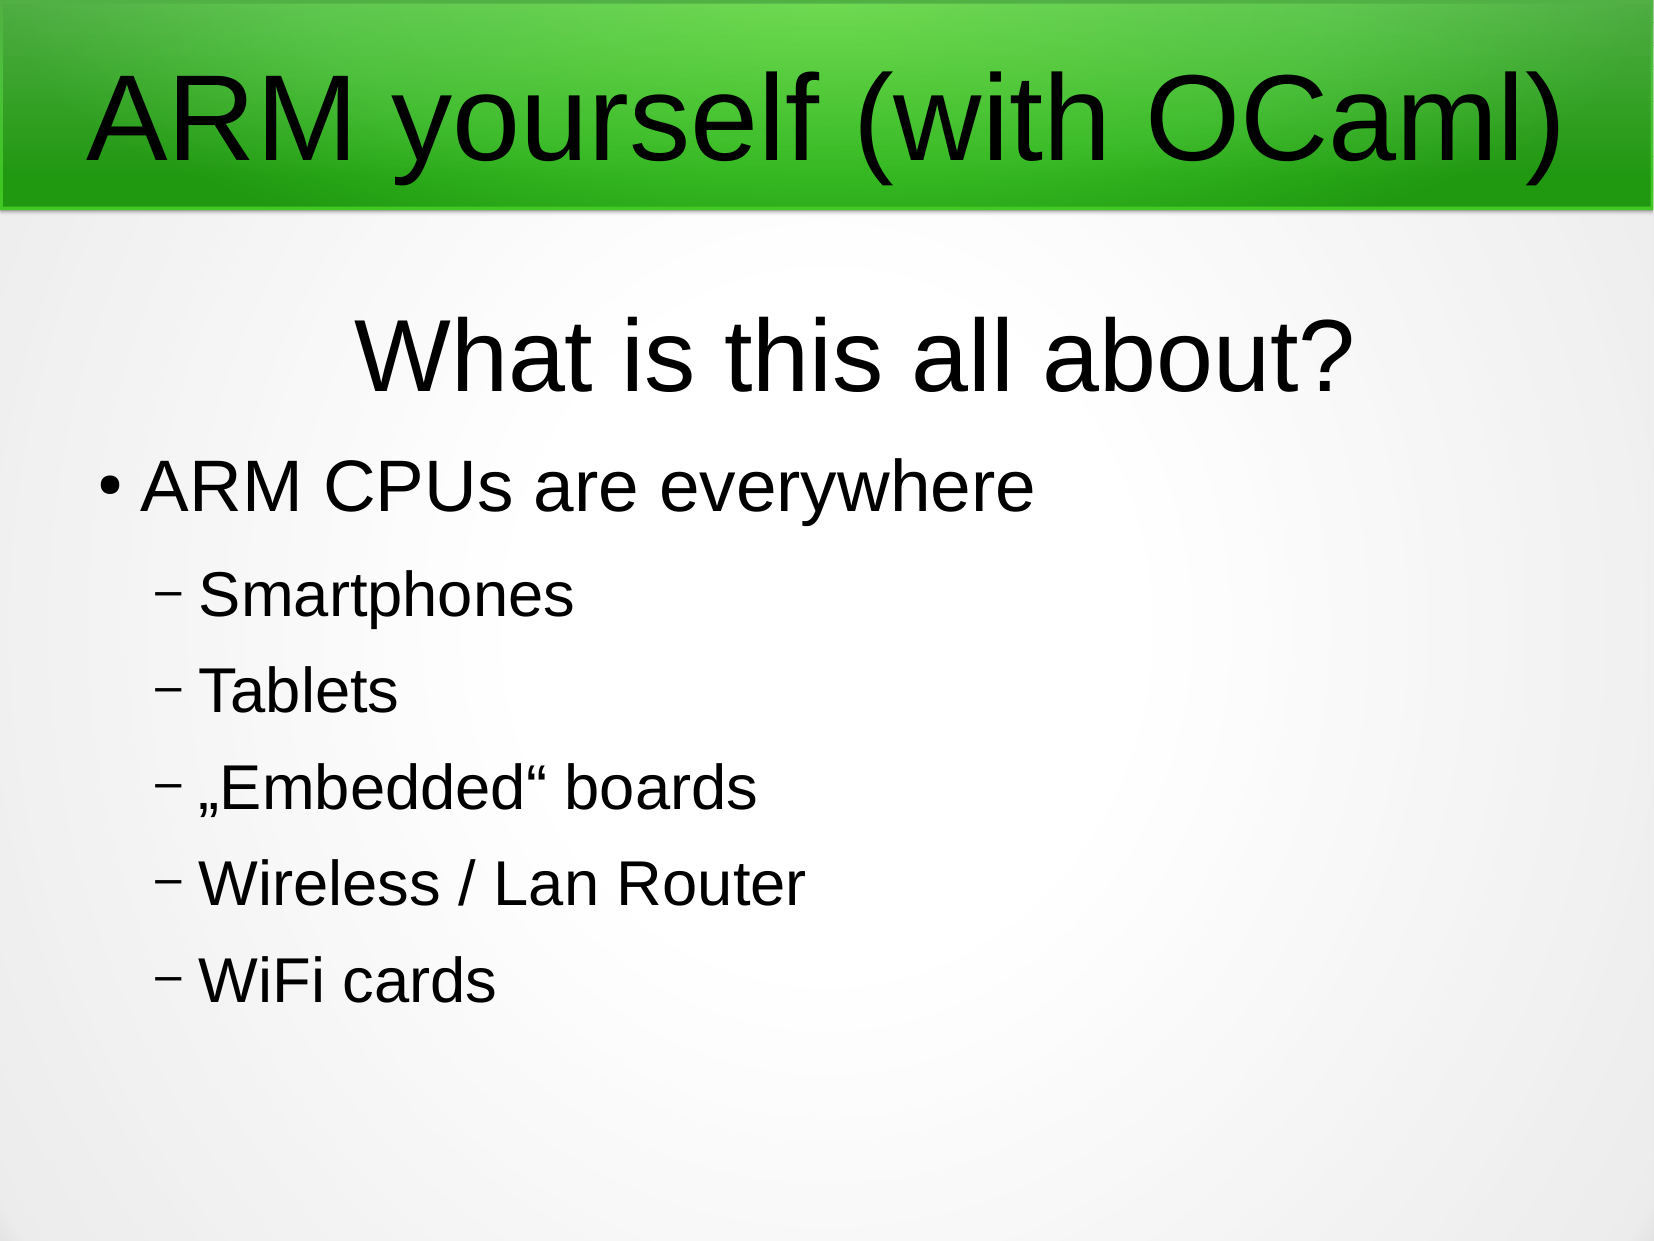

# ARM yourself (with OCaml)
What is this all about?
ARM CPUs are everywhere
Smartphones
Tablets
„Embedded“ boards
Wireless / Lan Router
WiFi cards